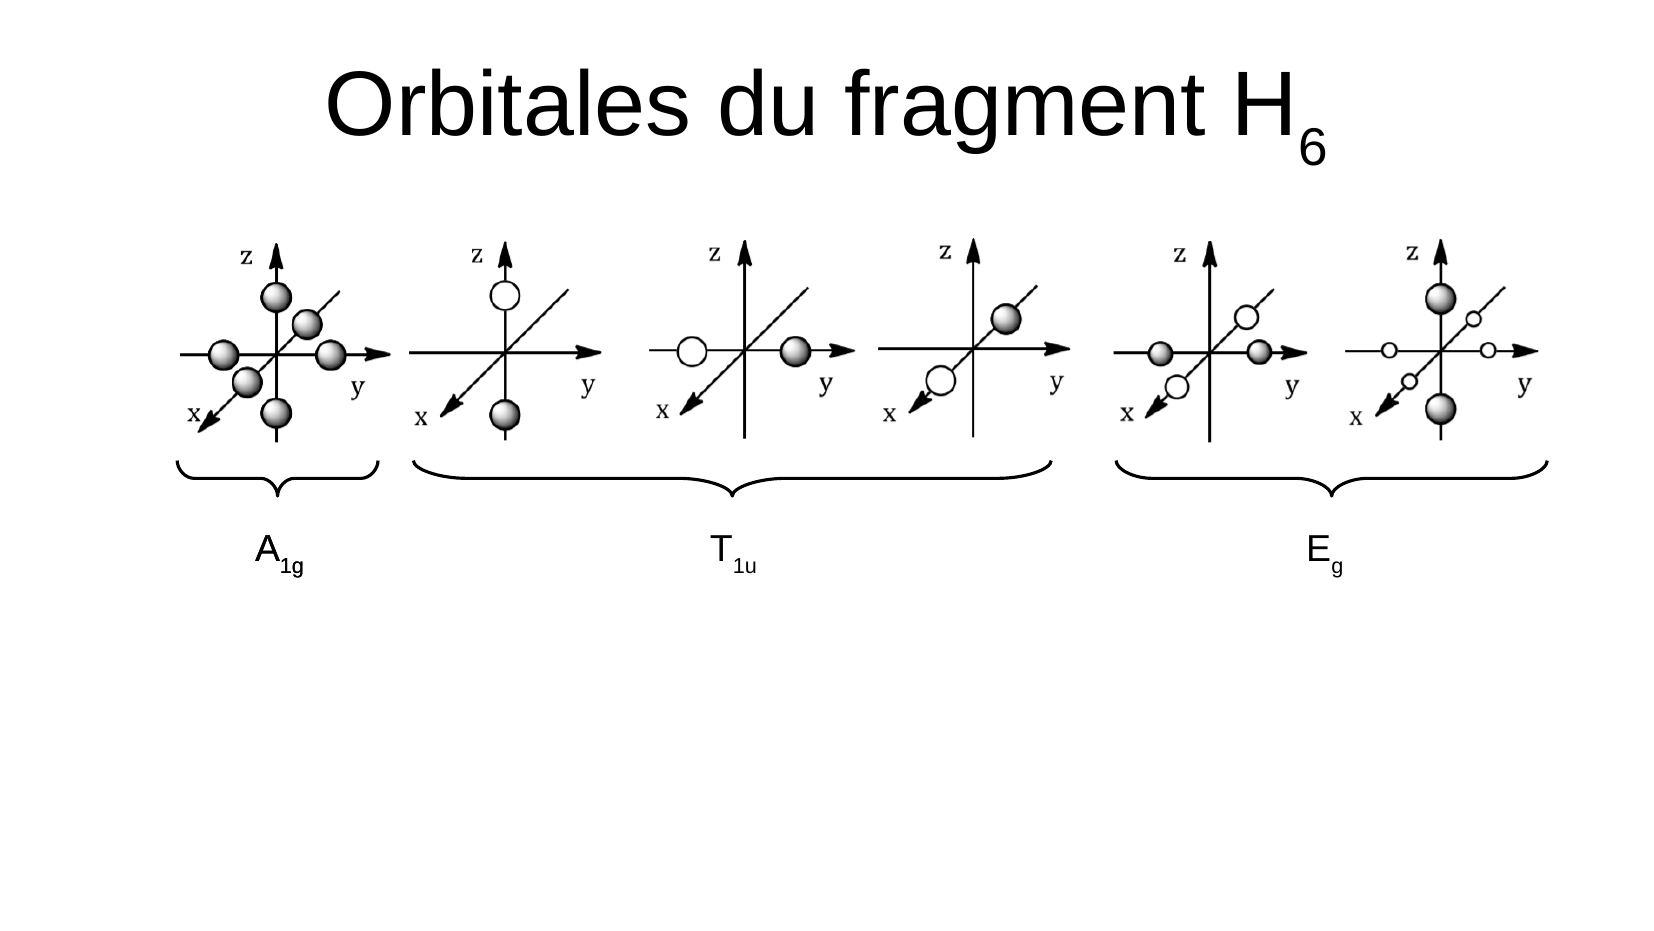

# Orbitales du fragment H6
A1g
A1g
T1u
Eg